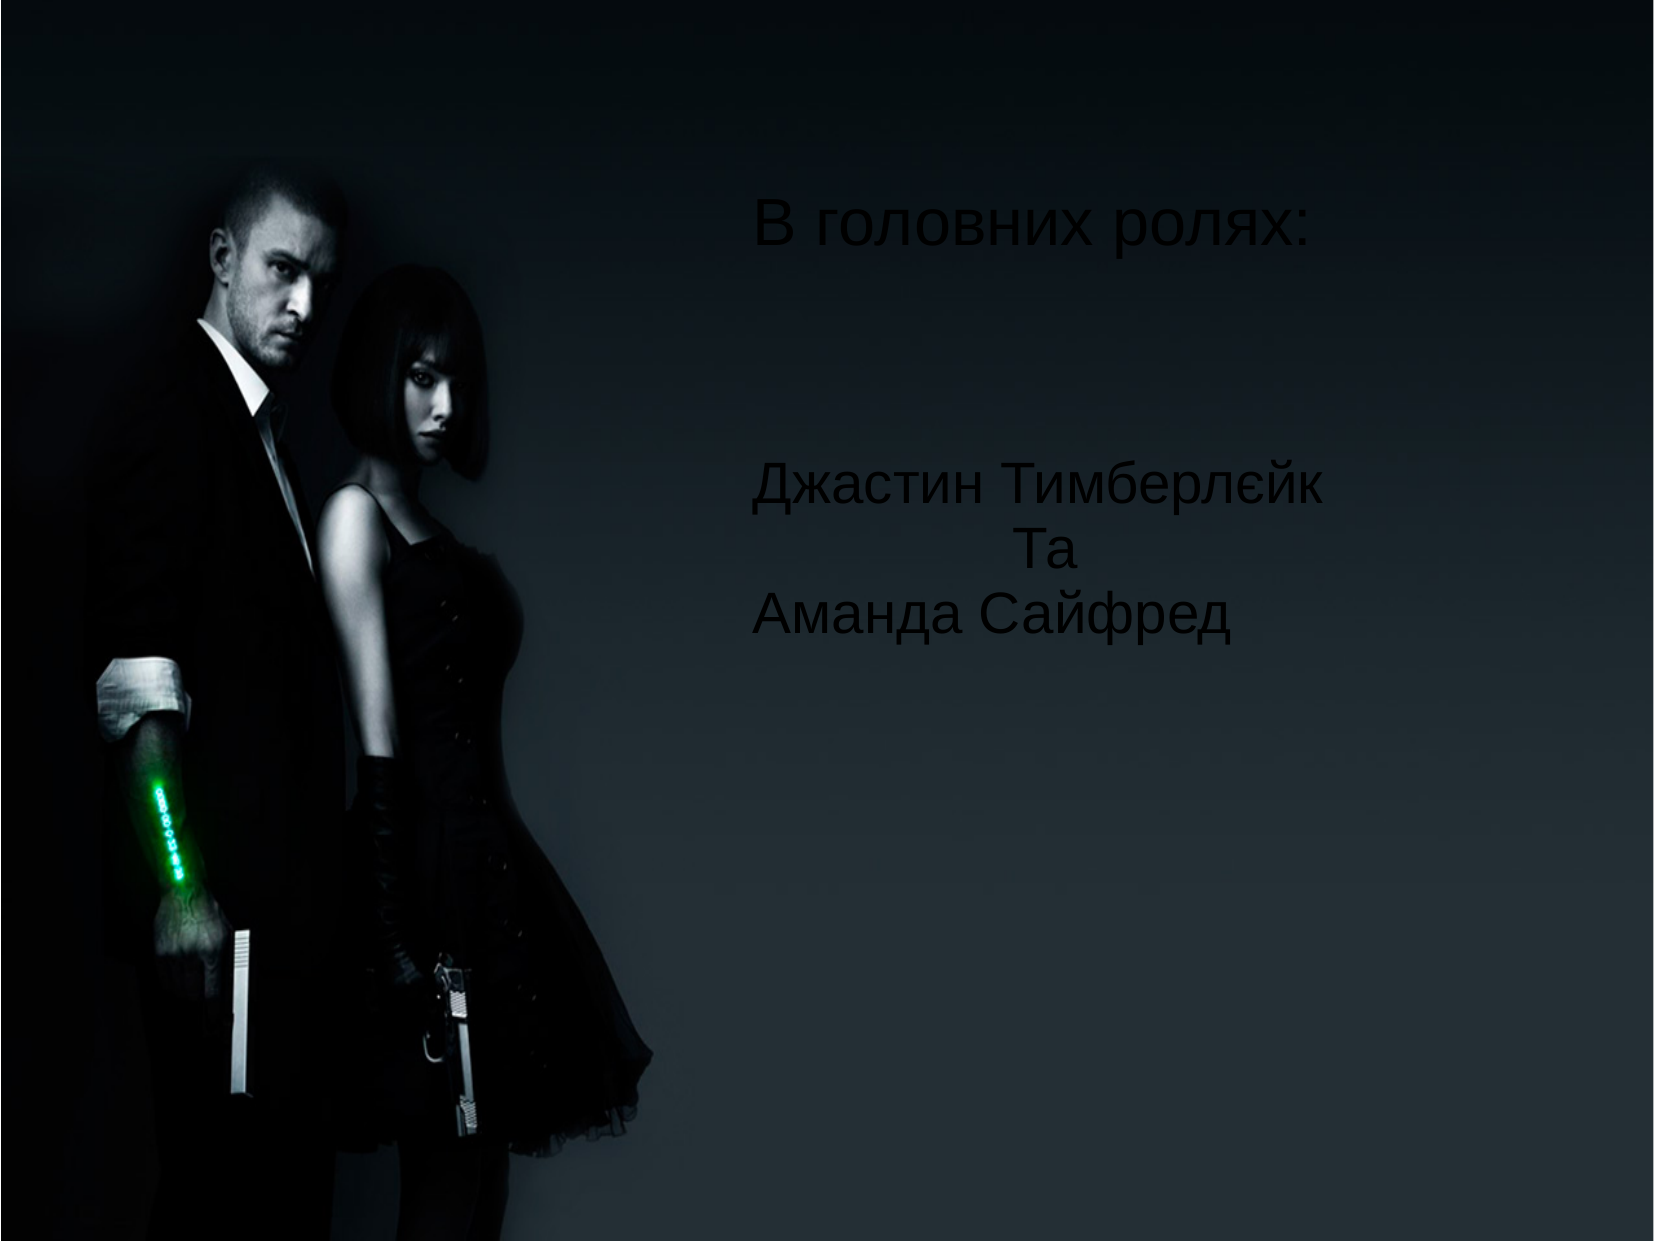

В головних ролях:
Джастин Тимберлєйк
 Та
Аманда Сайфред